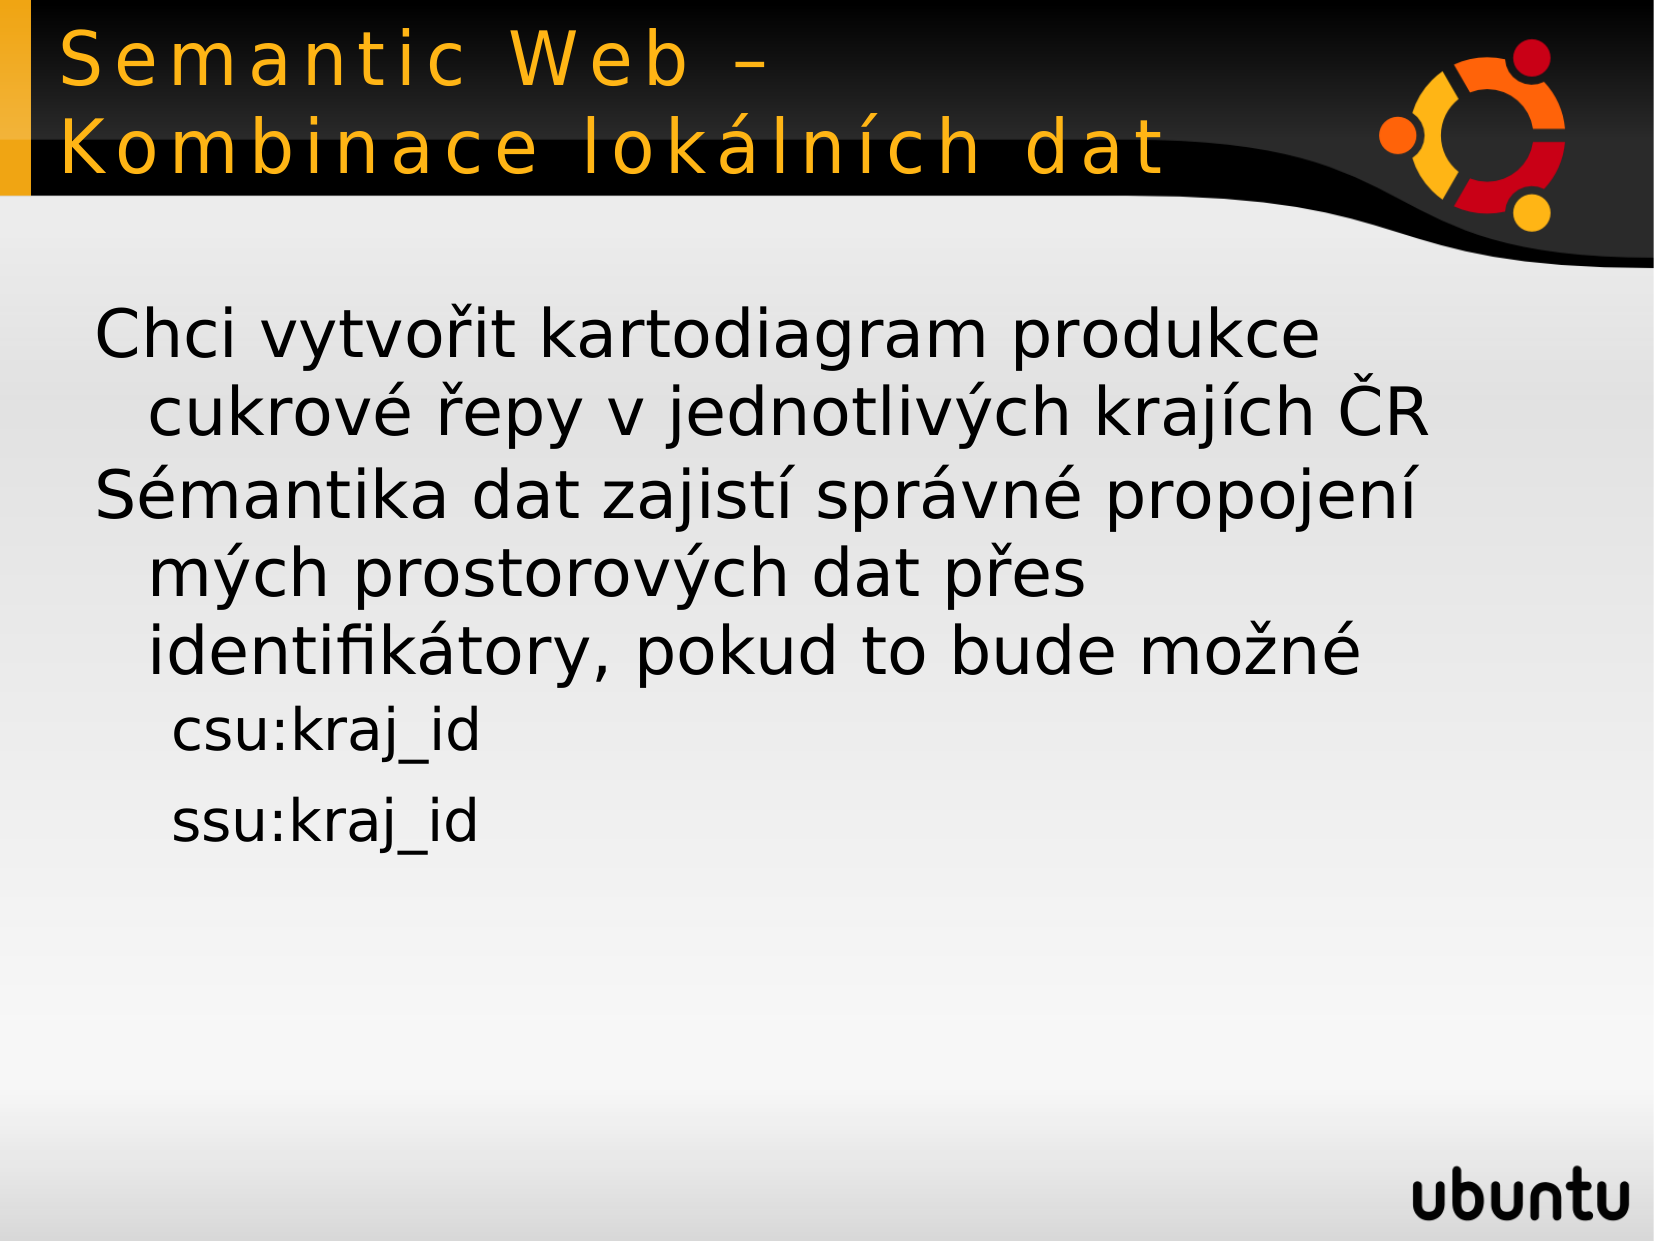

# Semantic Web – Kombinace lokálních dat
Chci vytvořit kartodiagram produkce cukrové řepy v jednotlivých krajích ČR
Sémantika dat zajistí správné propojení mých prostorových dat přes identifikátory, pokud to bude možné
csu:kraj_id
ssu:kraj_id